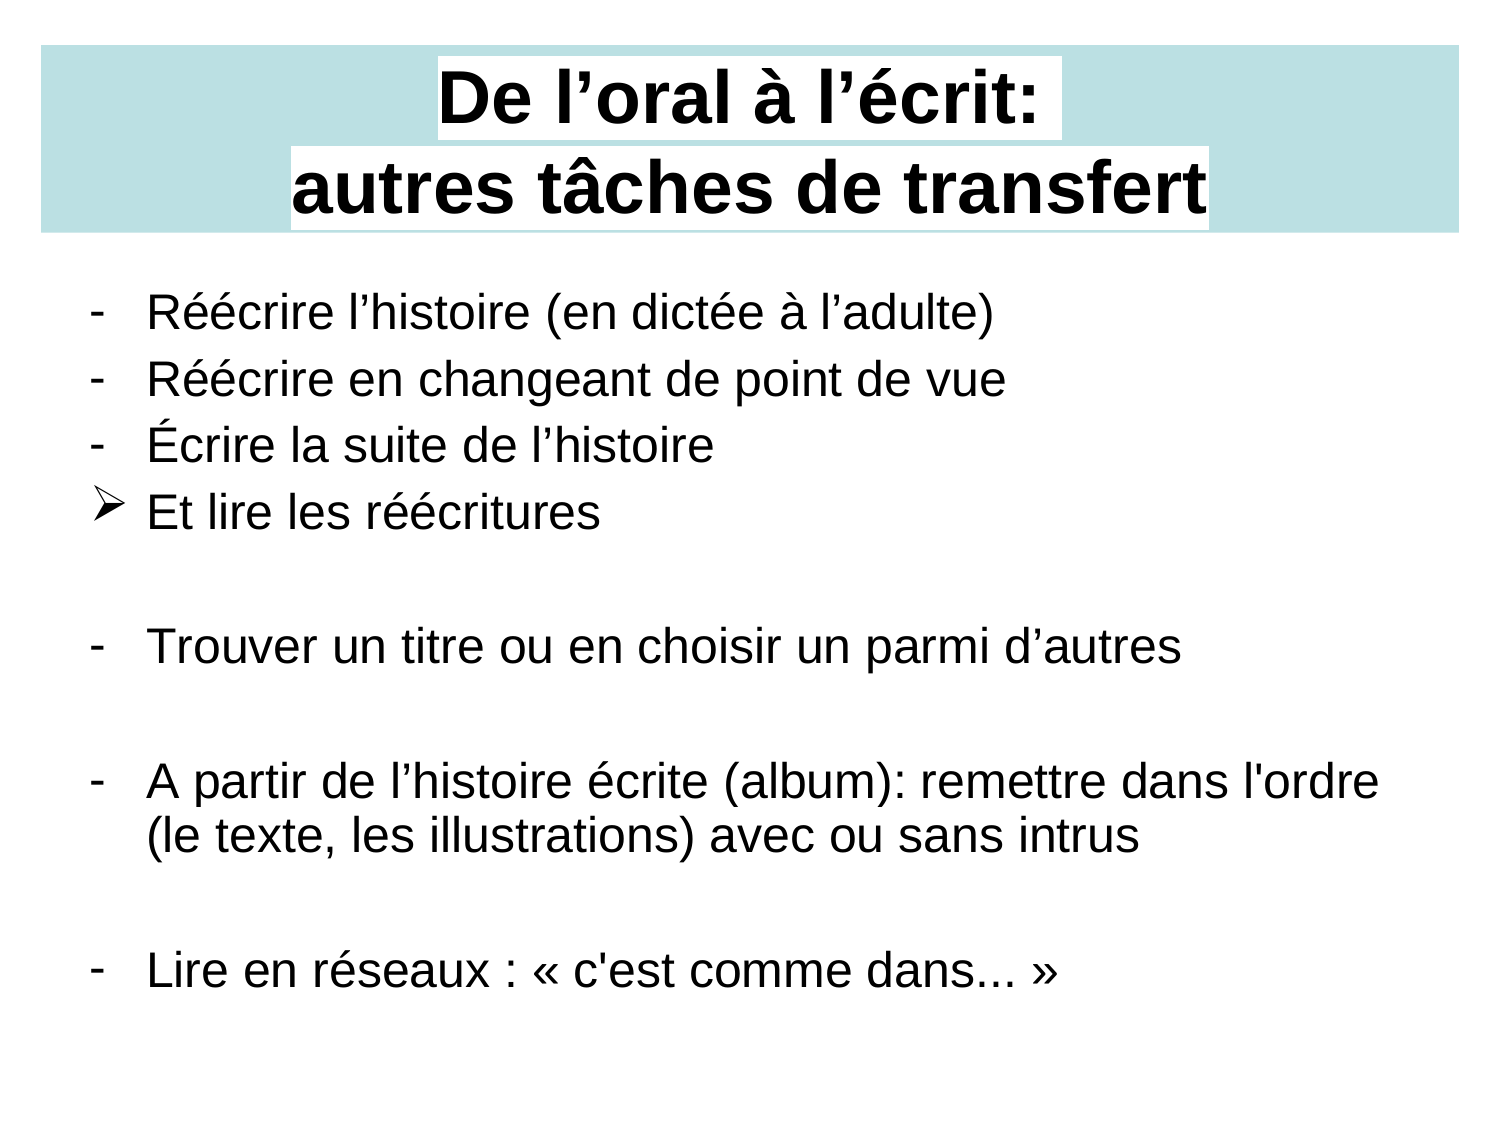

# De l’oral à l’écrit: autres tâches de transfert
Réécrire l’histoire (en dictée à l’adulte)
Réécrire en changeant de point de vue
Écrire la suite de l’histoire
Et lire les réécritures
Trouver un titre ou en choisir un parmi d’autres
A partir de l’histoire écrite (album): remettre dans l'ordre (le texte, les illustrations) avec ou sans intrus
Lire en réseaux : « c'est comme dans... »